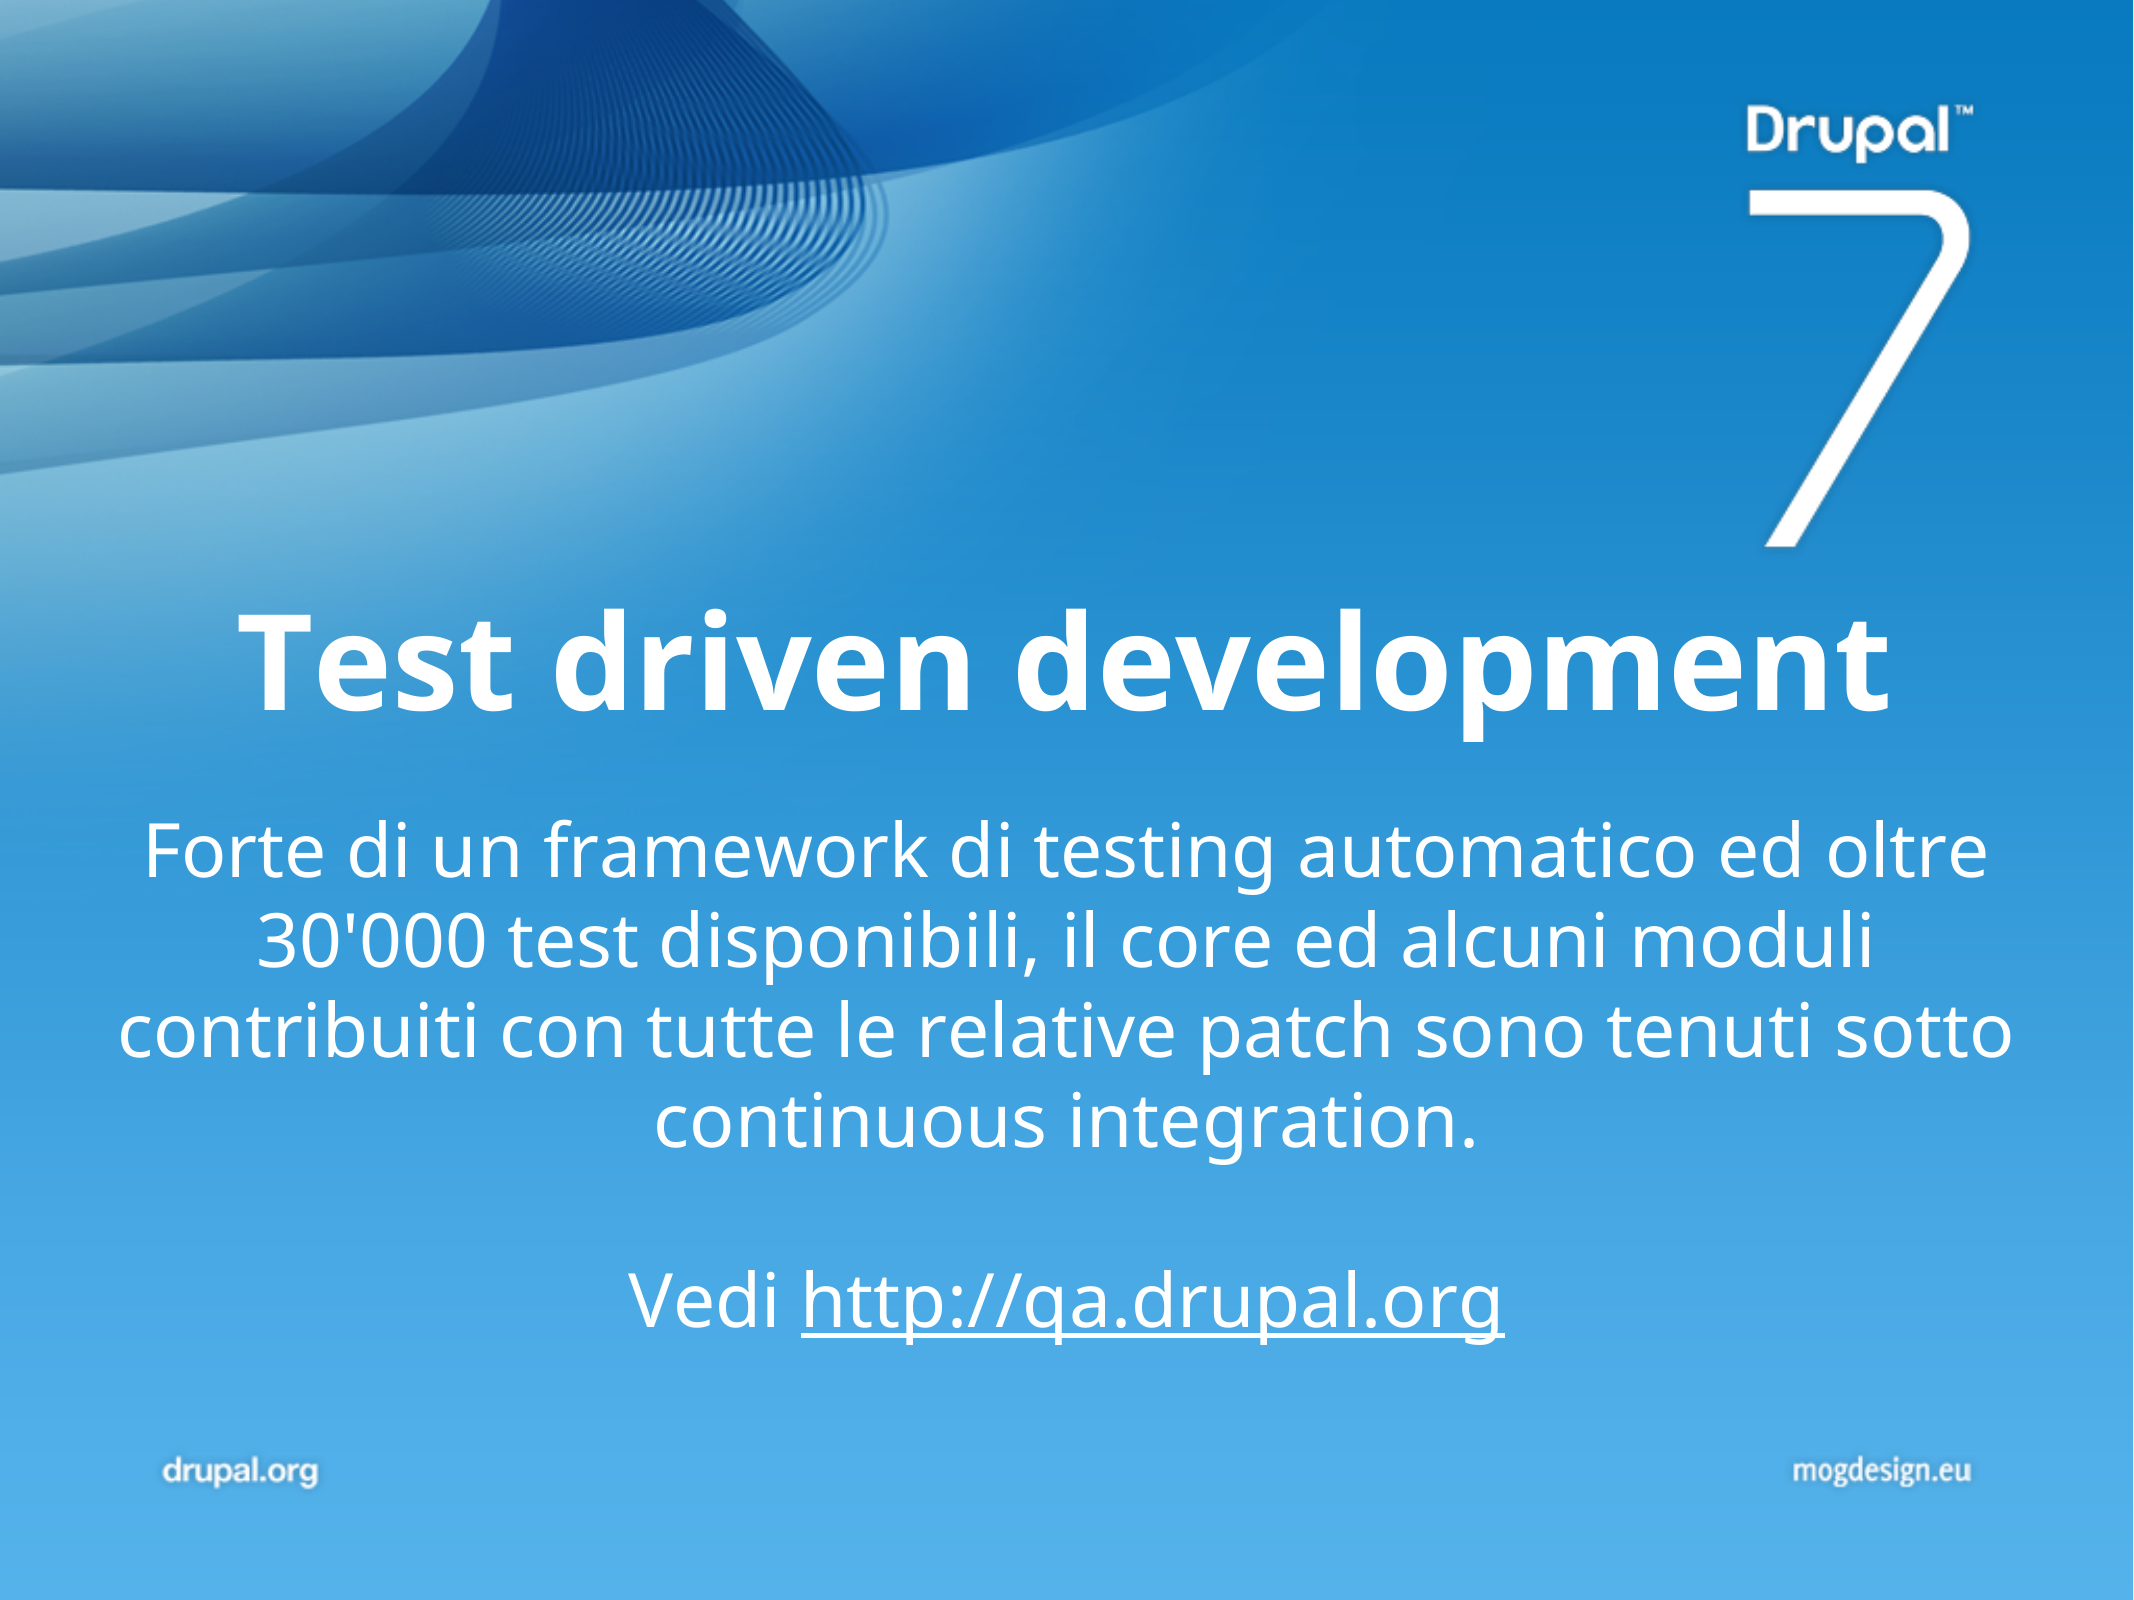

# Test driven development
Forte di un framework di testing automatico ed oltre 30'000 test disponibili, il core ed alcuni moduli contribuiti con tutte le relative patch sono tenuti sotto continuous integration.
Vedi http://qa.drupal.org